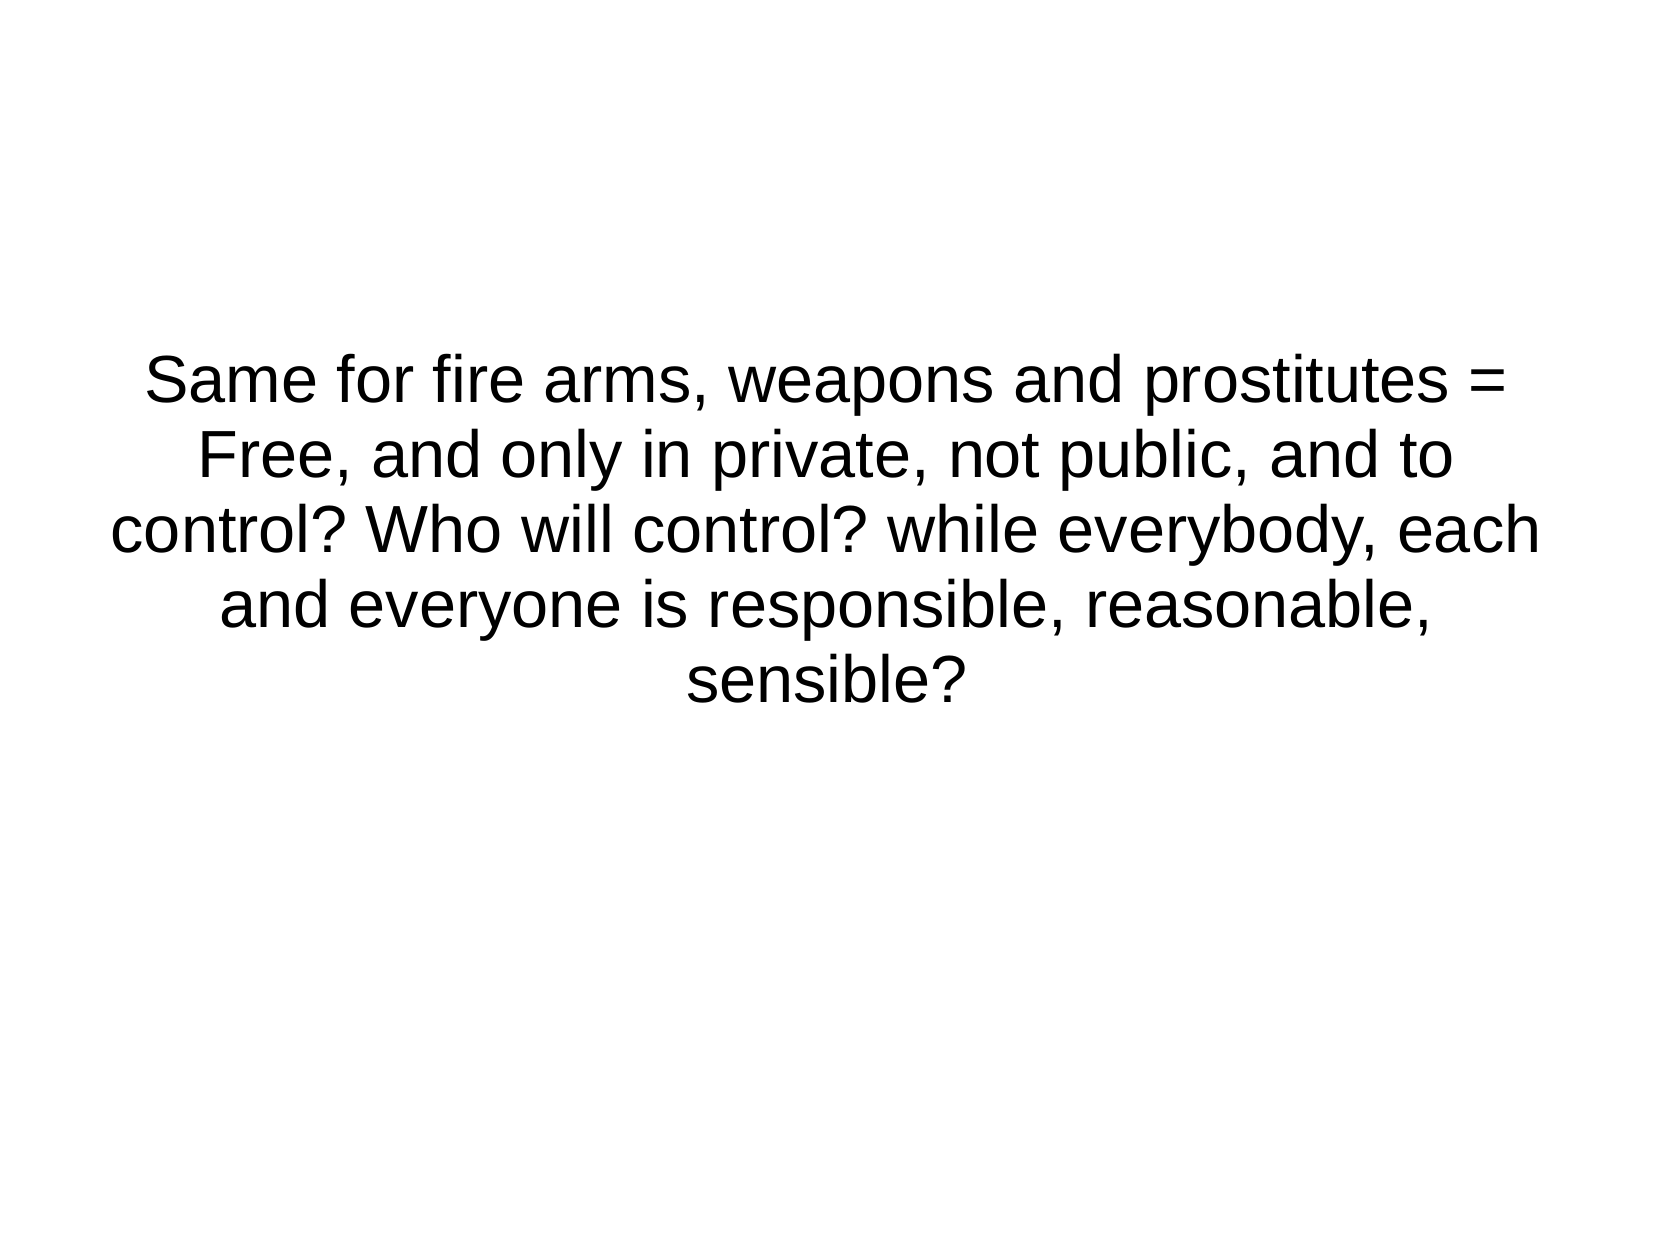

# Same for fire arms, weapons and prostitutes =
Free, and only in private, not public, and to control? Who will control? while everybody, each and everyone is responsible, reasonable, sensible?